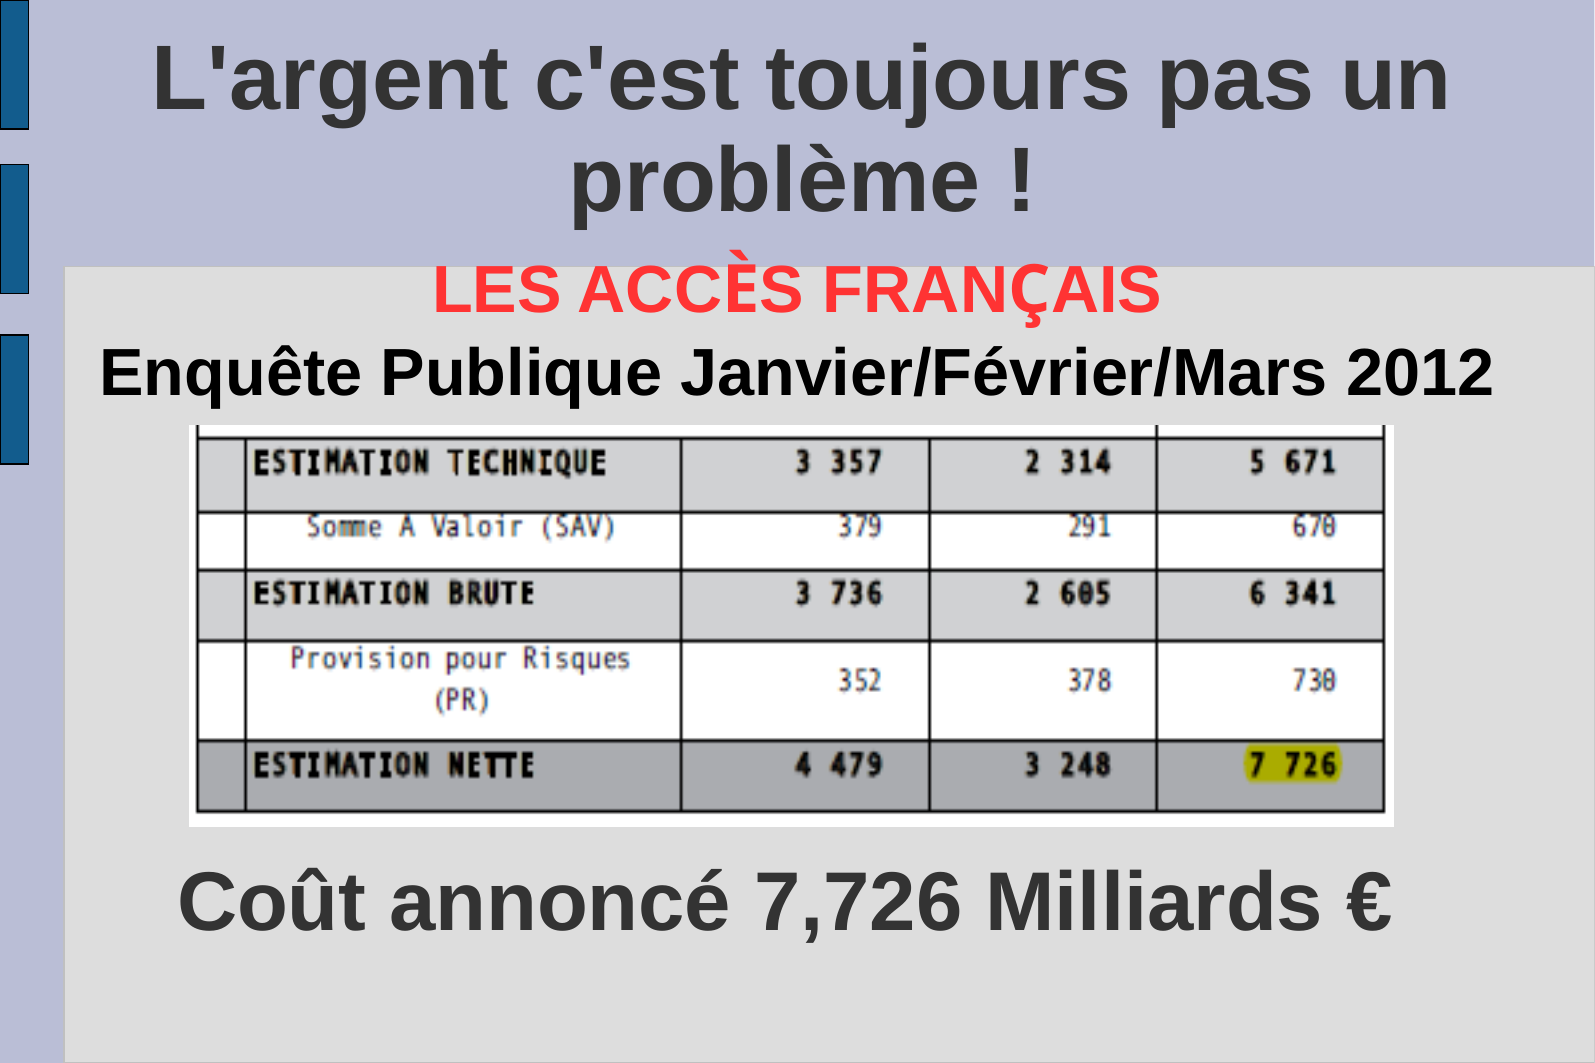

L'argent c'est toujours pas un problème !
LES ACCÈS FRANÇAIS
Enquête Publique Janvier/Février/Mars 2012
Coût annoncé 7,726 Milliards €